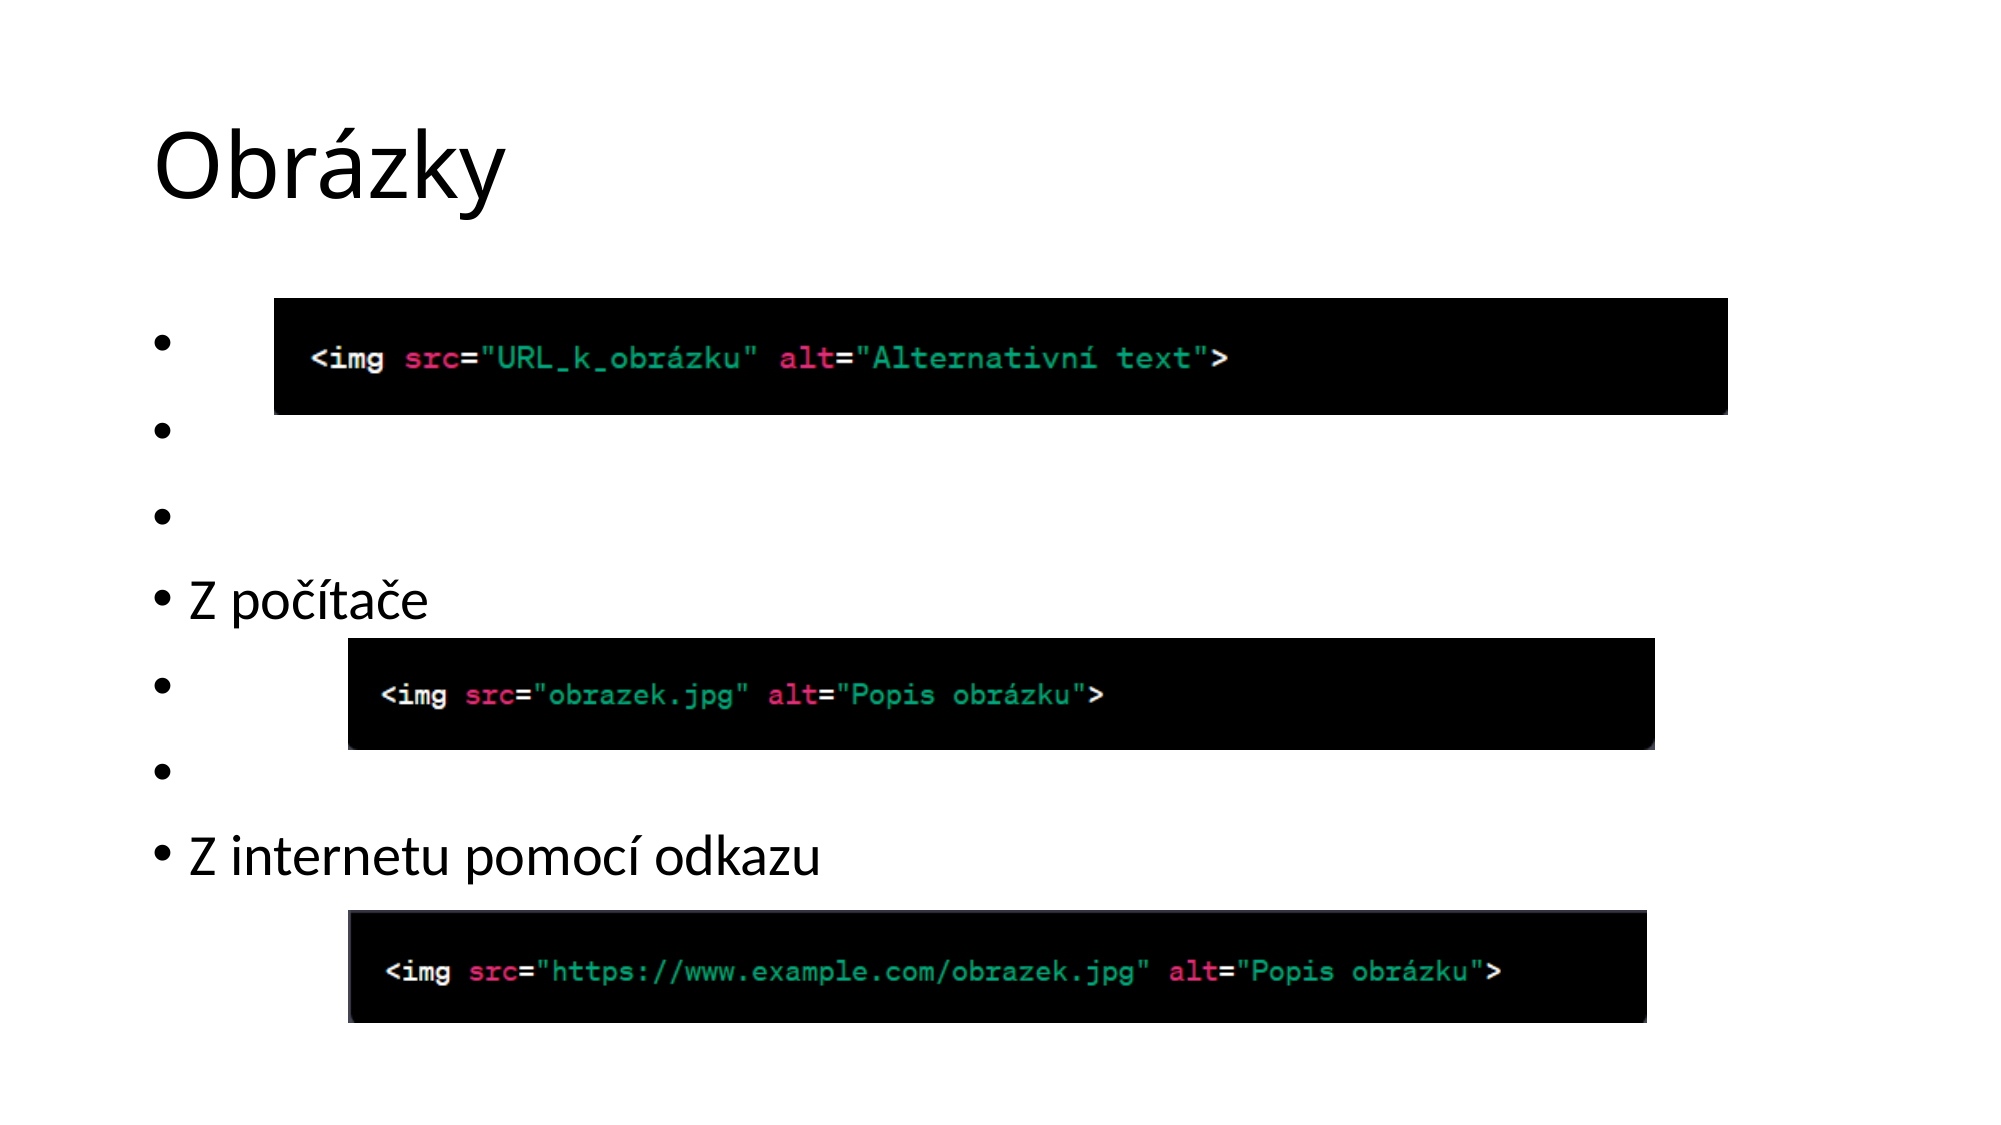

# Obrázky
Z počítače
Z internetu pomocí odkazu